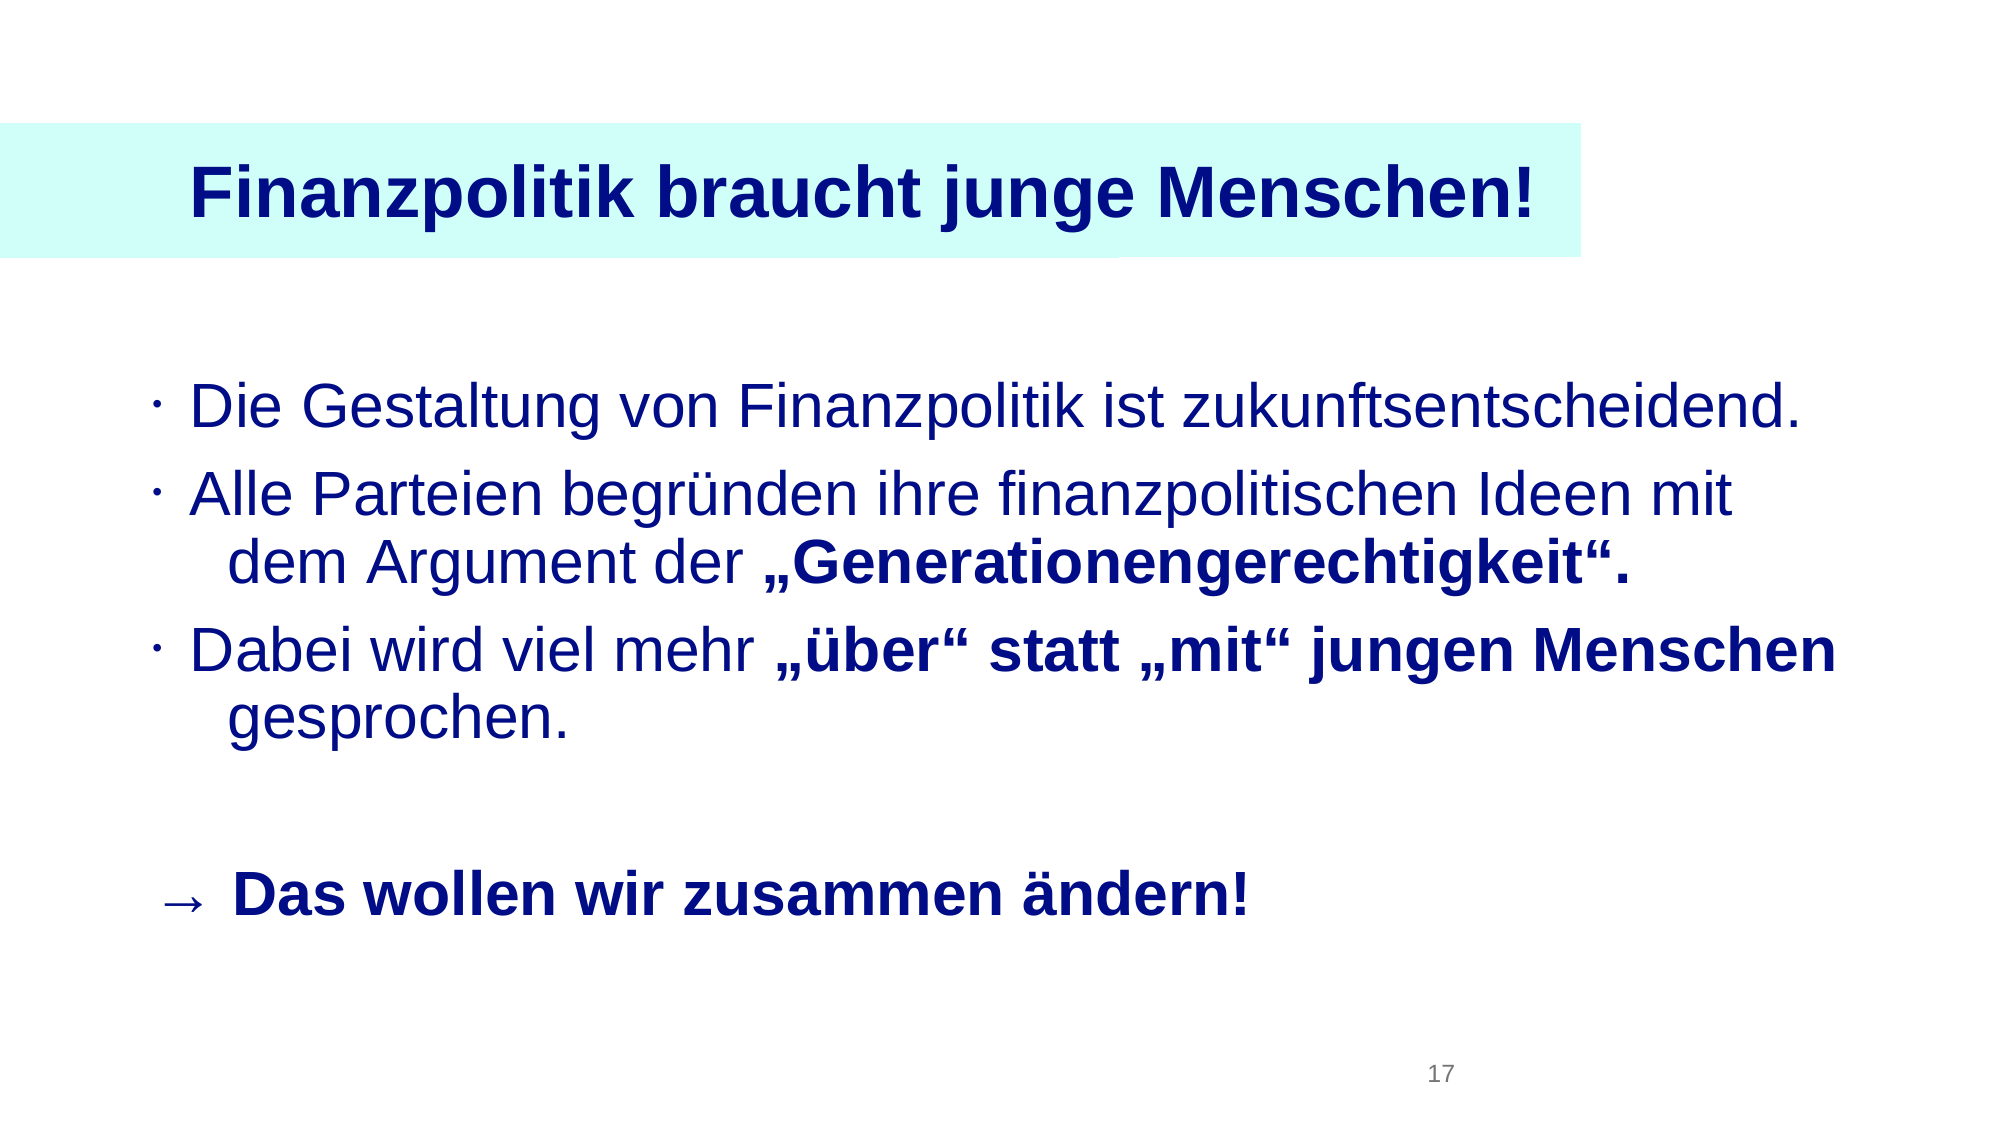

Finanzpolitik braucht junge Menschen!
# Die Gestaltung von Finanzpolitik ist zukunftsentscheidend.
Alle Parteien begründen ihre finanzpolitischen Ideen mit dem Argument der „Generationengerechtigkeit“.
Dabei wird viel mehr „über“ statt „mit“ jungen Menschen gesprochen.
→ Das wollen wir zusammen ändern!